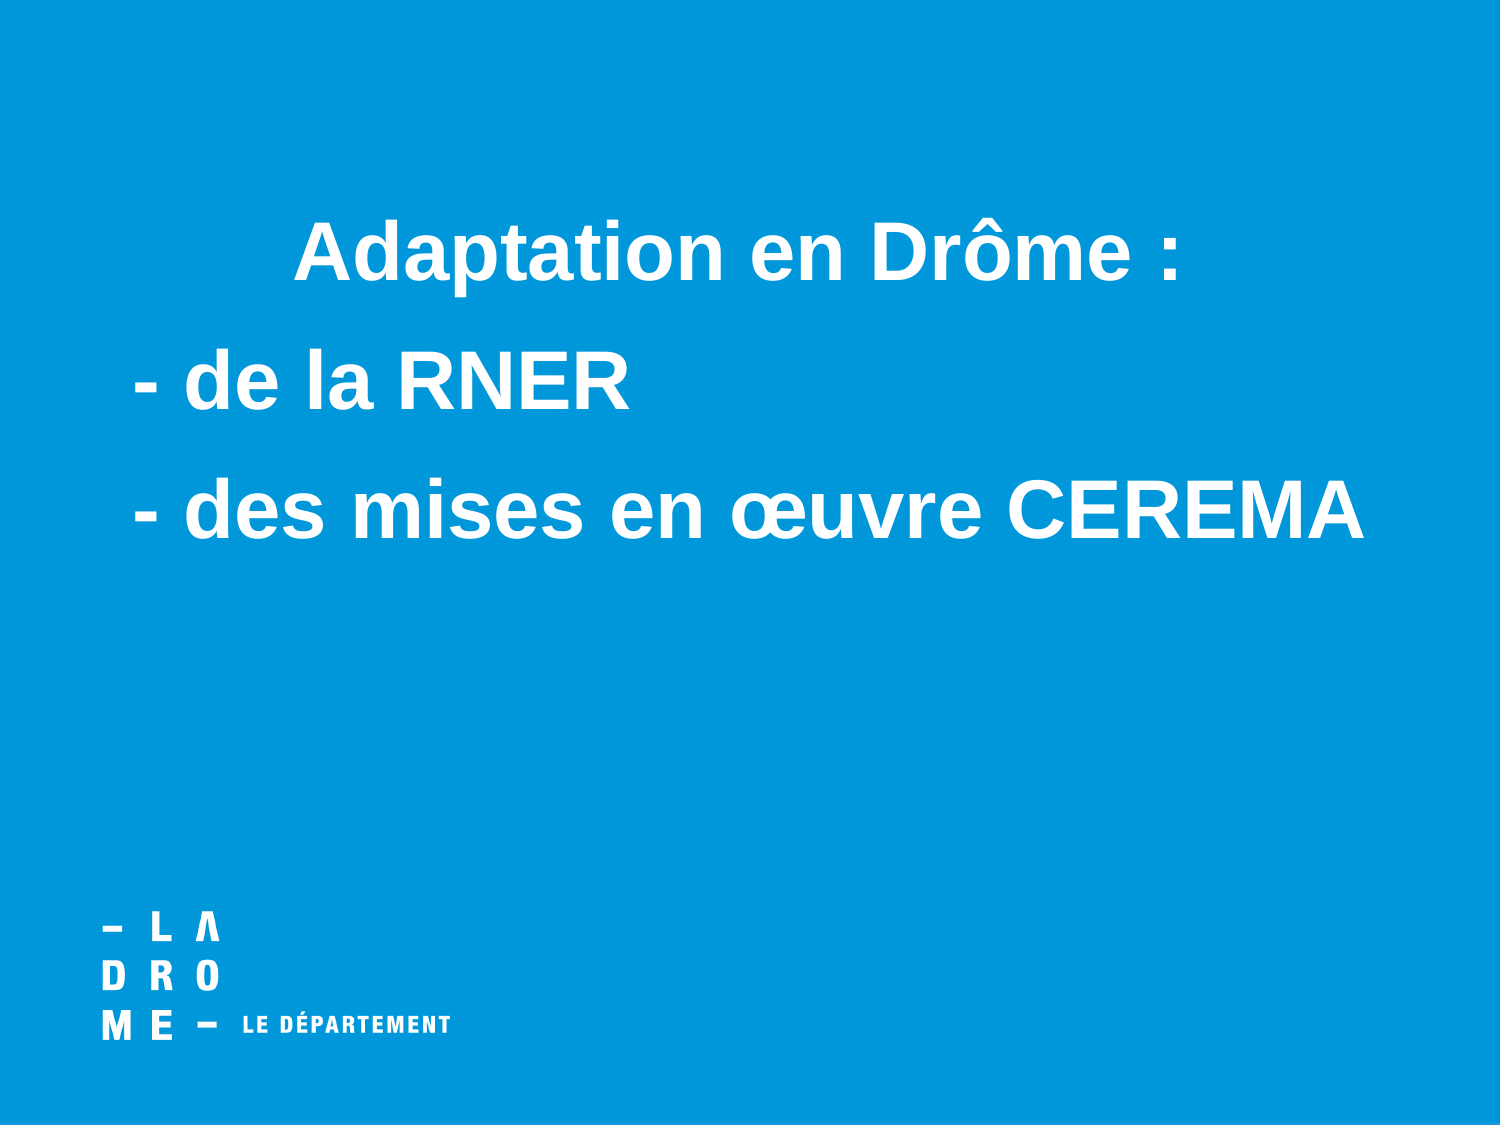

Adaptation en Drôme :
- de la RNER
- des mises en œuvre CEREMA